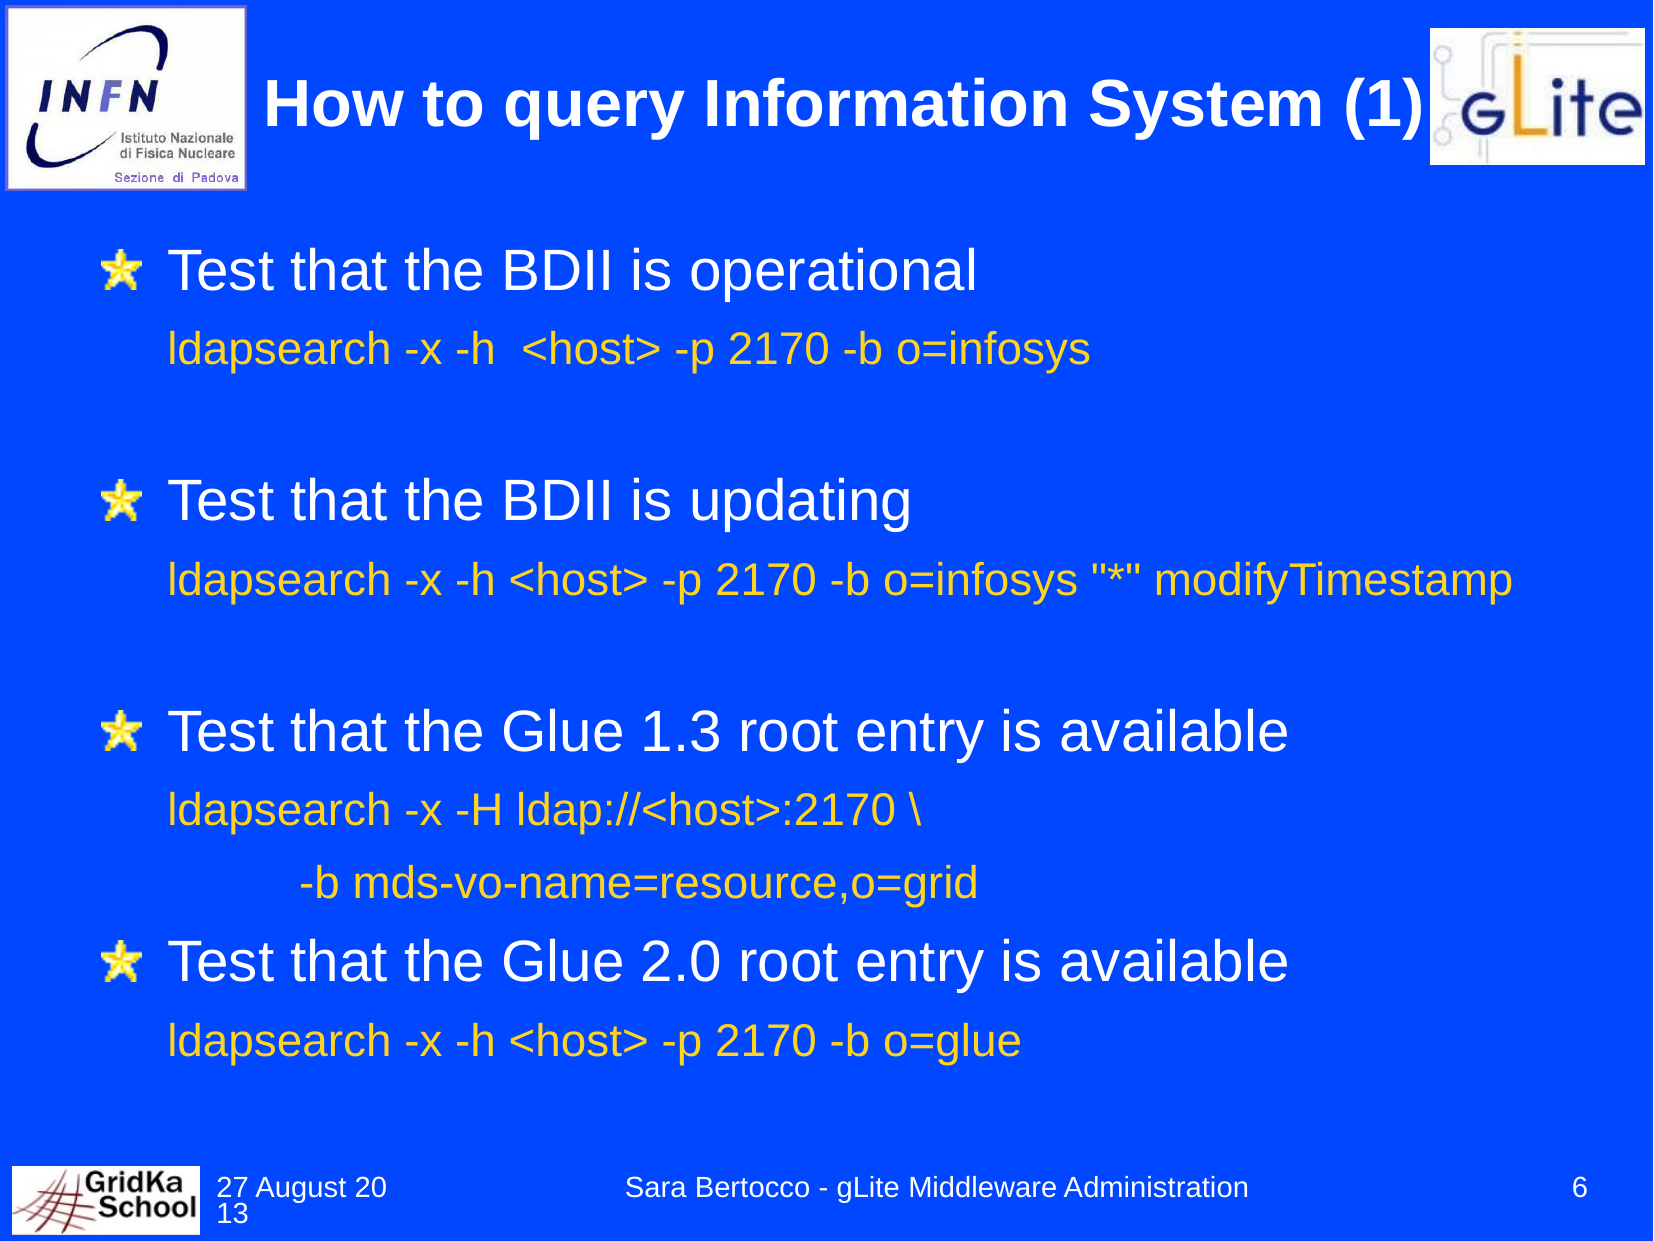

# How to query Information System (1)
Test that the BDII is operational
ldapsearch -x -h <host> -p 2170 -b o=infosys
Test that the BDII is updating
ldapsearch -x -h <host> -p 2170 -b o=infosys "*" modifyTimestamp
Test that the Glue 1.3 root entry is available
ldapsearch -x -H ldap://<host>:2170 \
 -b mds-vo-name=resource,o=grid
Test that the Glue 2.0 root entry is available
ldapsearch -x -h <host> -p 2170 -b o=glue
27 August 2013
Sara Bertocco - gLite Middleware Administration
6